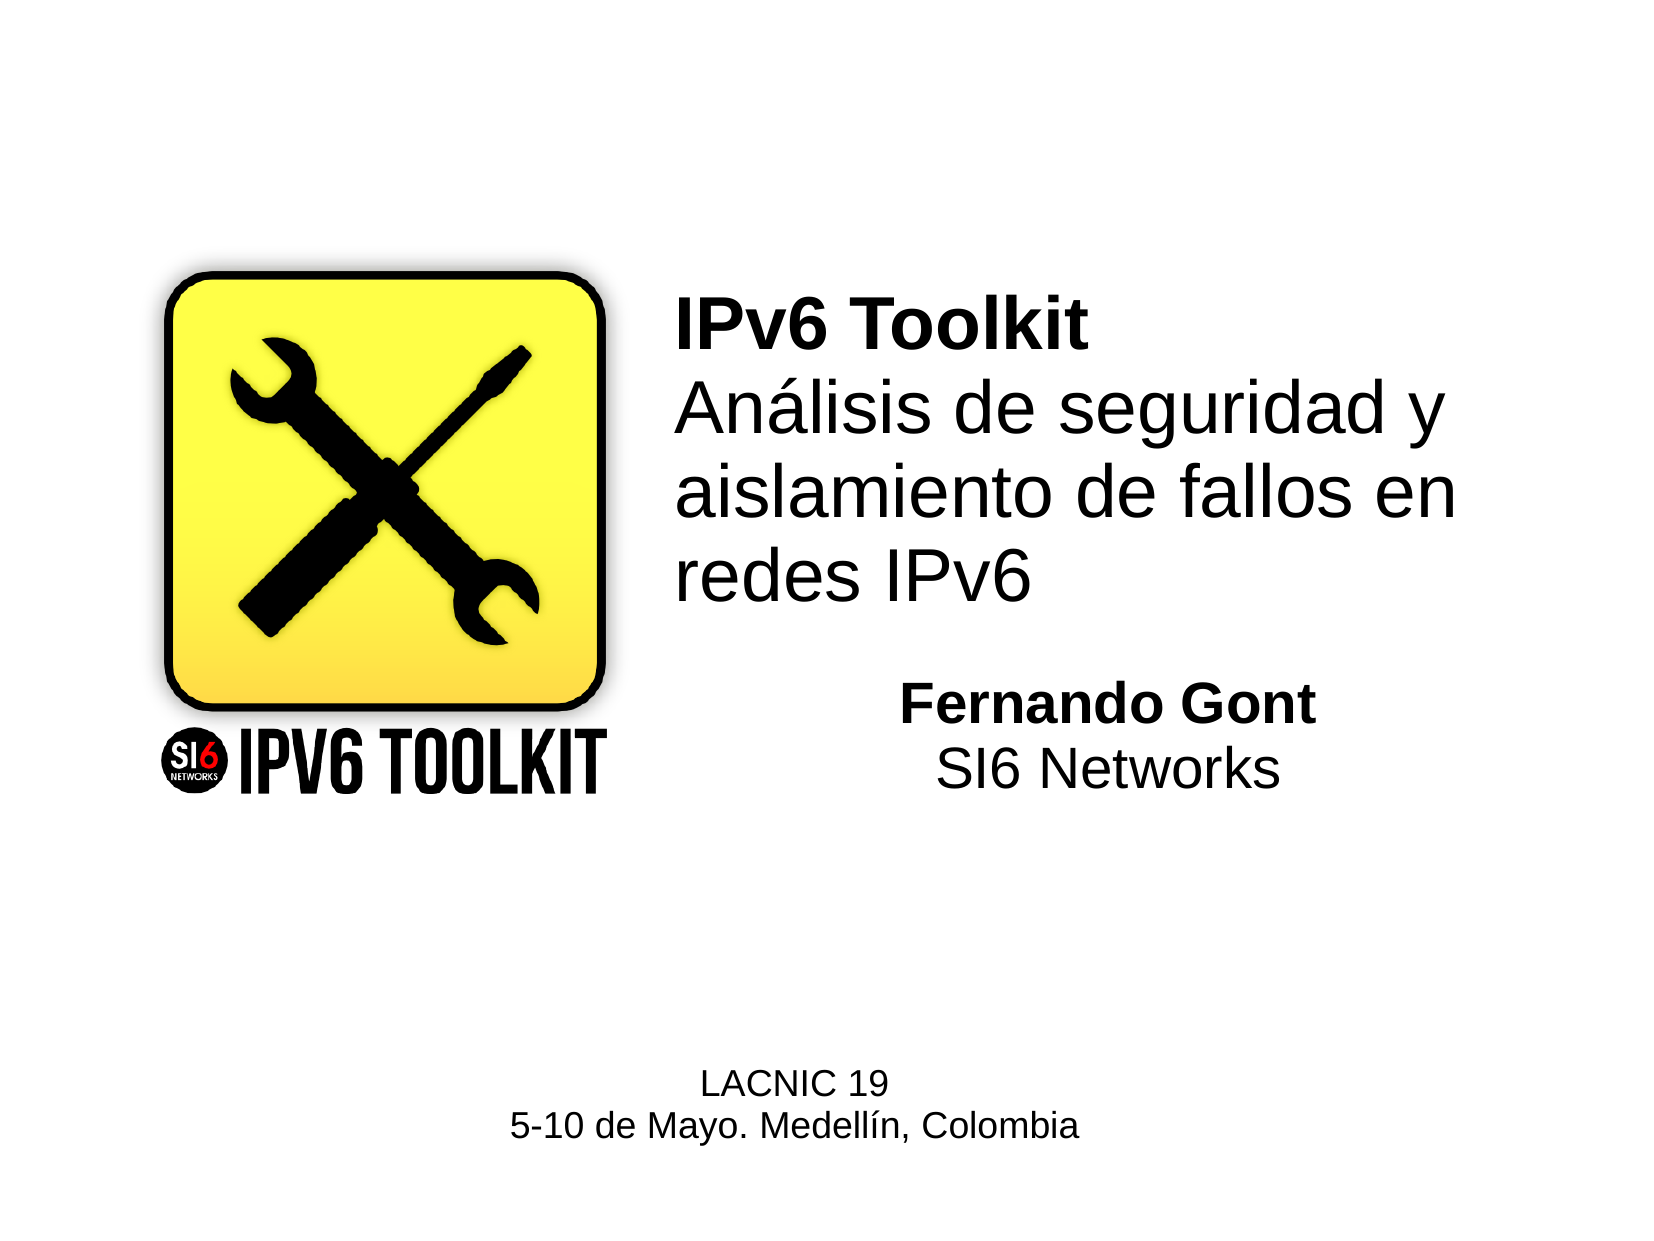

IPv6 Toolkit
Análisis de seguridad y aislamiento de fallos en redes IPv6
Fernando Gont
SI6 Networks
LACNIC 19
5-10 de Mayo. Medellín, Colombia